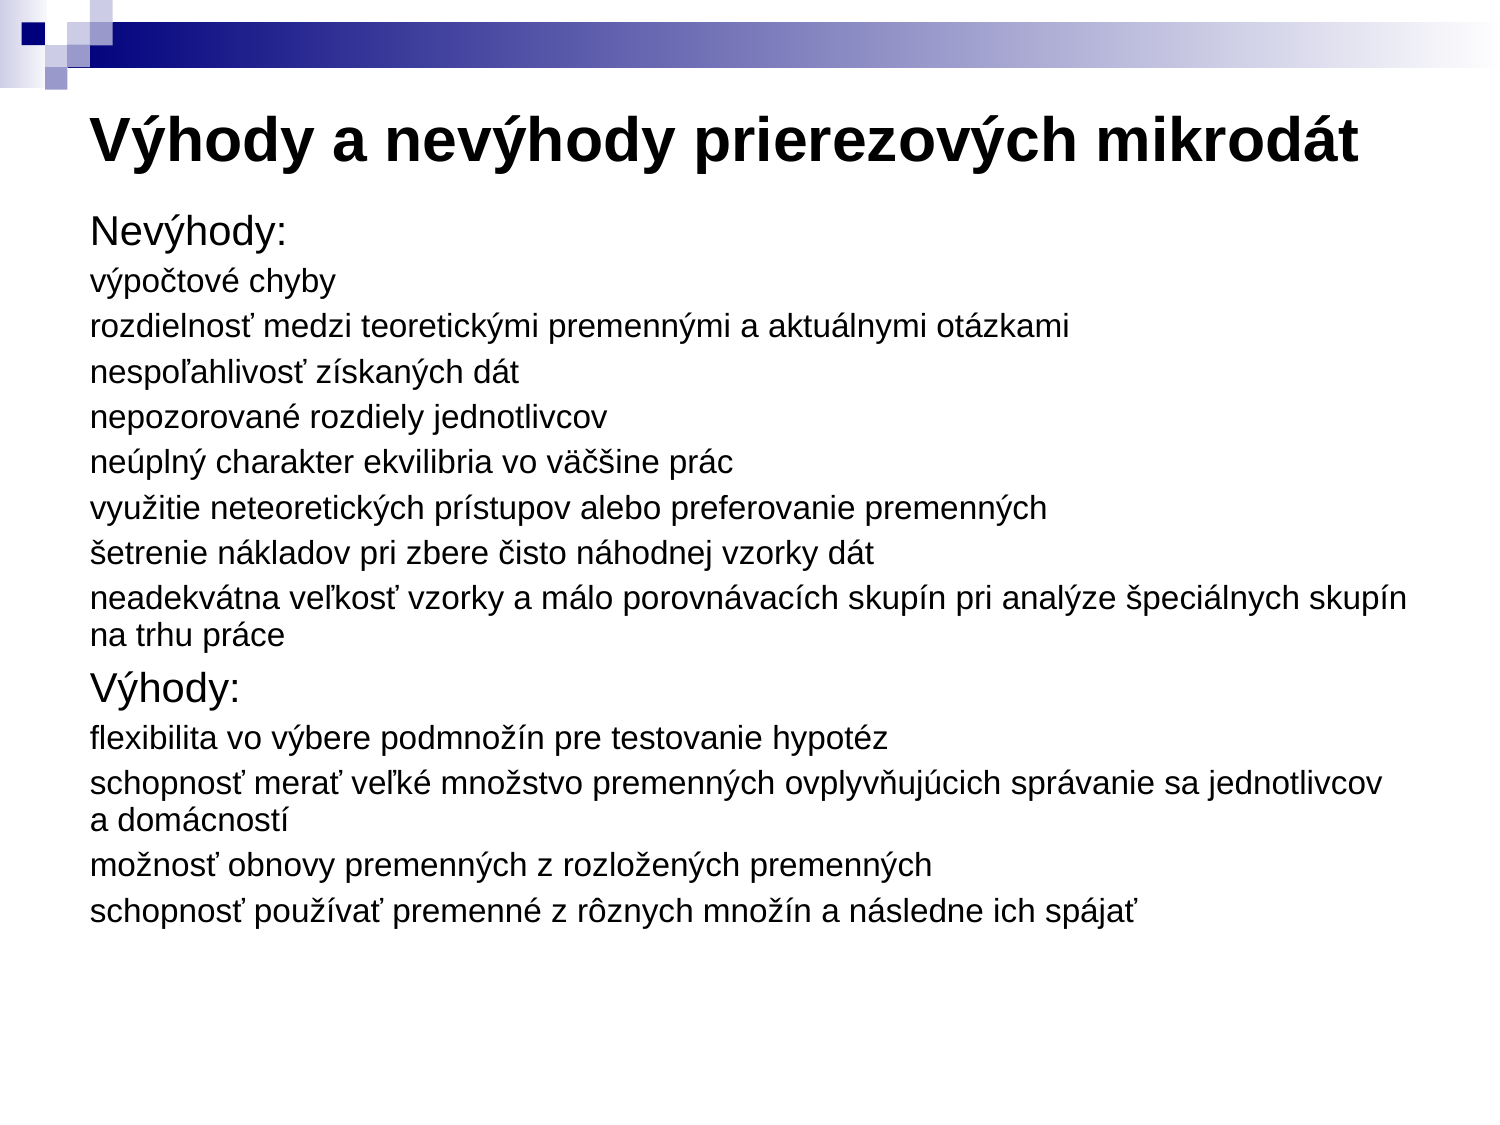

# Výhody a nevýhody prierezových mikrodát
Nevýhody:
výpočtové chyby
rozdielnosť medzi teoretickými premennými a aktuálnymi otázkami
nespoľahlivosť získaných dát
nepozorované rozdiely jednotlivcov
neúplný charakter ekvilibria vo väčšine prác
využitie neteoretických prístupov alebo preferovanie premenných
šetrenie nákladov pri zbere čisto náhodnej vzorky dát
neadekvátna veľkosť vzorky a málo porovnávacích skupín pri analýze špeciálnych skupín na trhu práce
Výhody:
flexibilita vo výbere podmnožín pre testovanie hypotéz
schopnosť merať veľké množstvo premenných ovplyvňujúcich správanie sa jednotlivcov a domácností
možnosť obnovy premenných z rozložených premenných
schopnosť používať premenné z rôznych množín a následne ich spájať